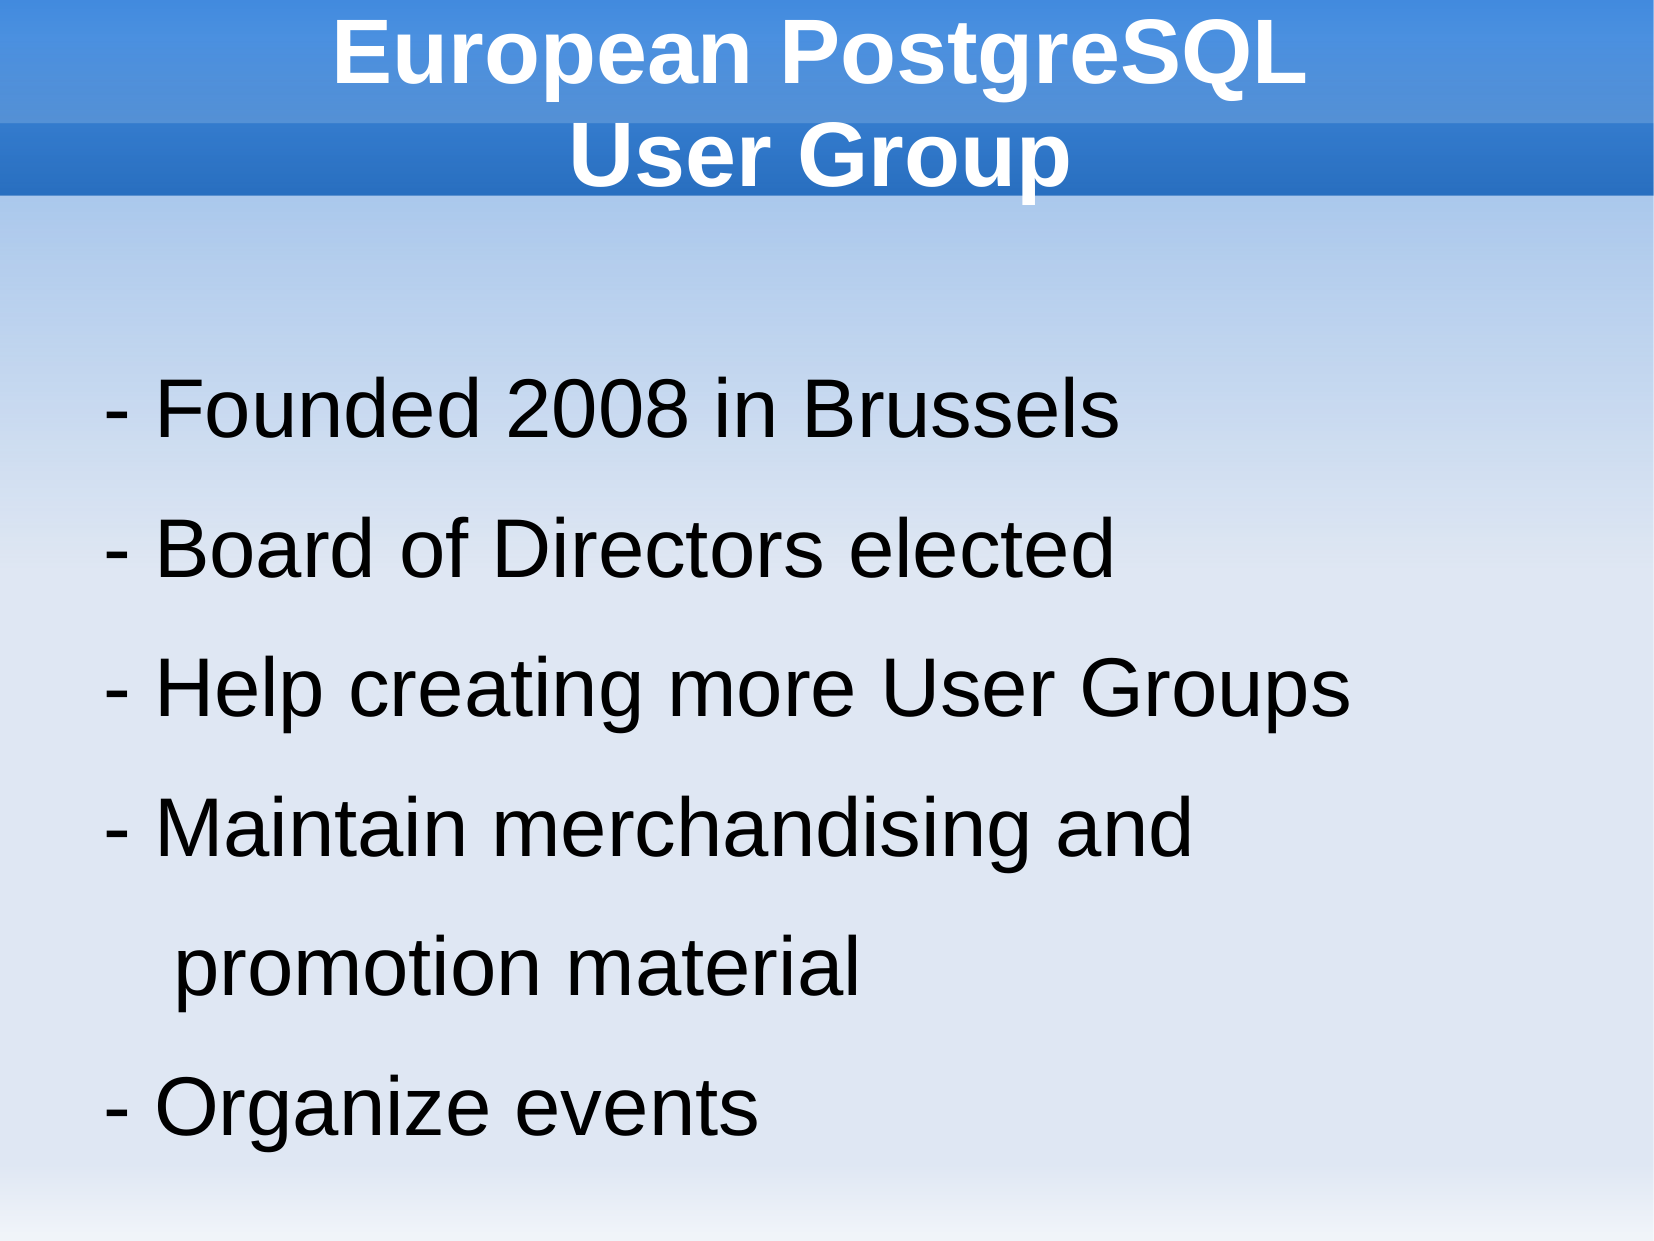

# European PostgreSQL User Group
- Founded 2008 in Brussels
- Board of Directors elected
- Help creating more User Groups
- Maintain merchandising and
 promotion material
- Organize events